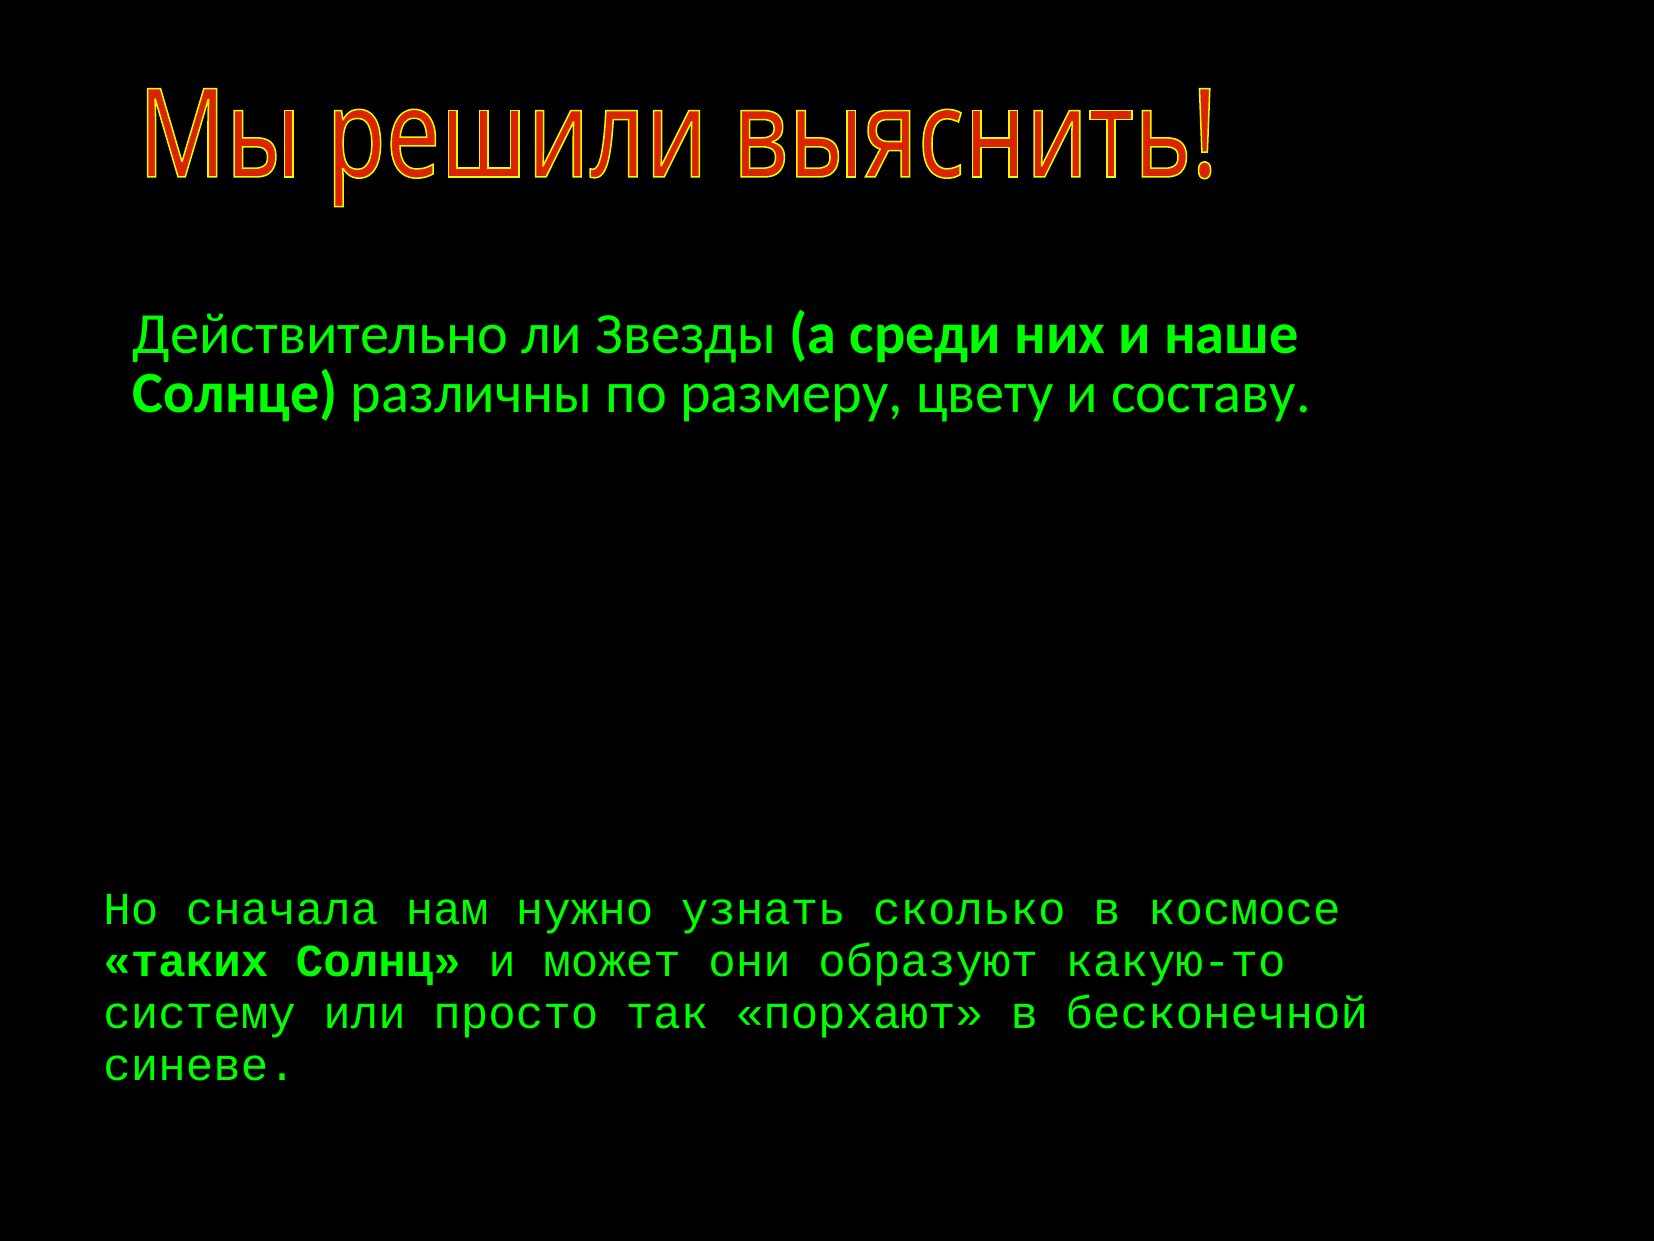

Мы решили выяснить!
Действительно ли Звезды (а среди них и наше Солнце) различны по размеру, цвету и составу.
Но сначала нам нужно узнать сколько в космосе «таких Солнц» и может они образуют какую-то систему или просто так «порхают» в бесконечной синеве.